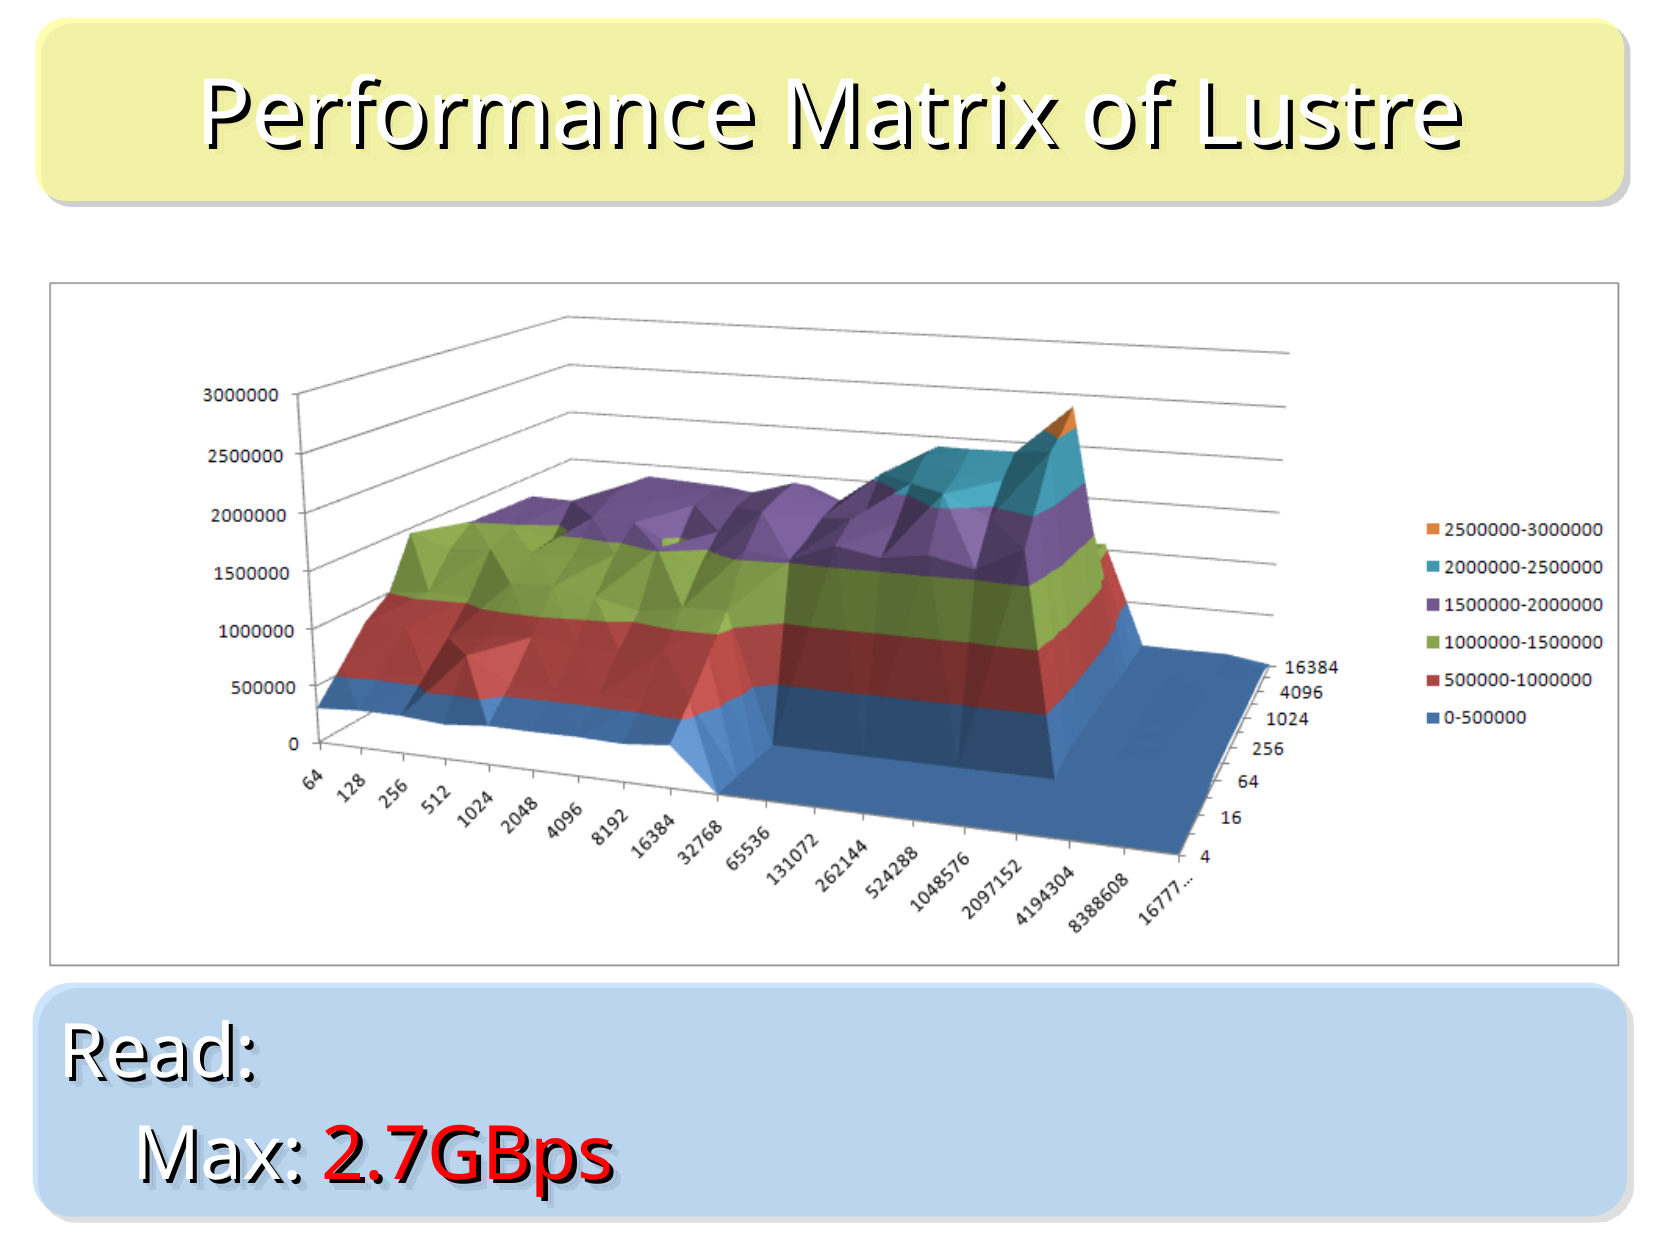

Performance Matrix of Lustre
Read:
	Max: 2.7GBps